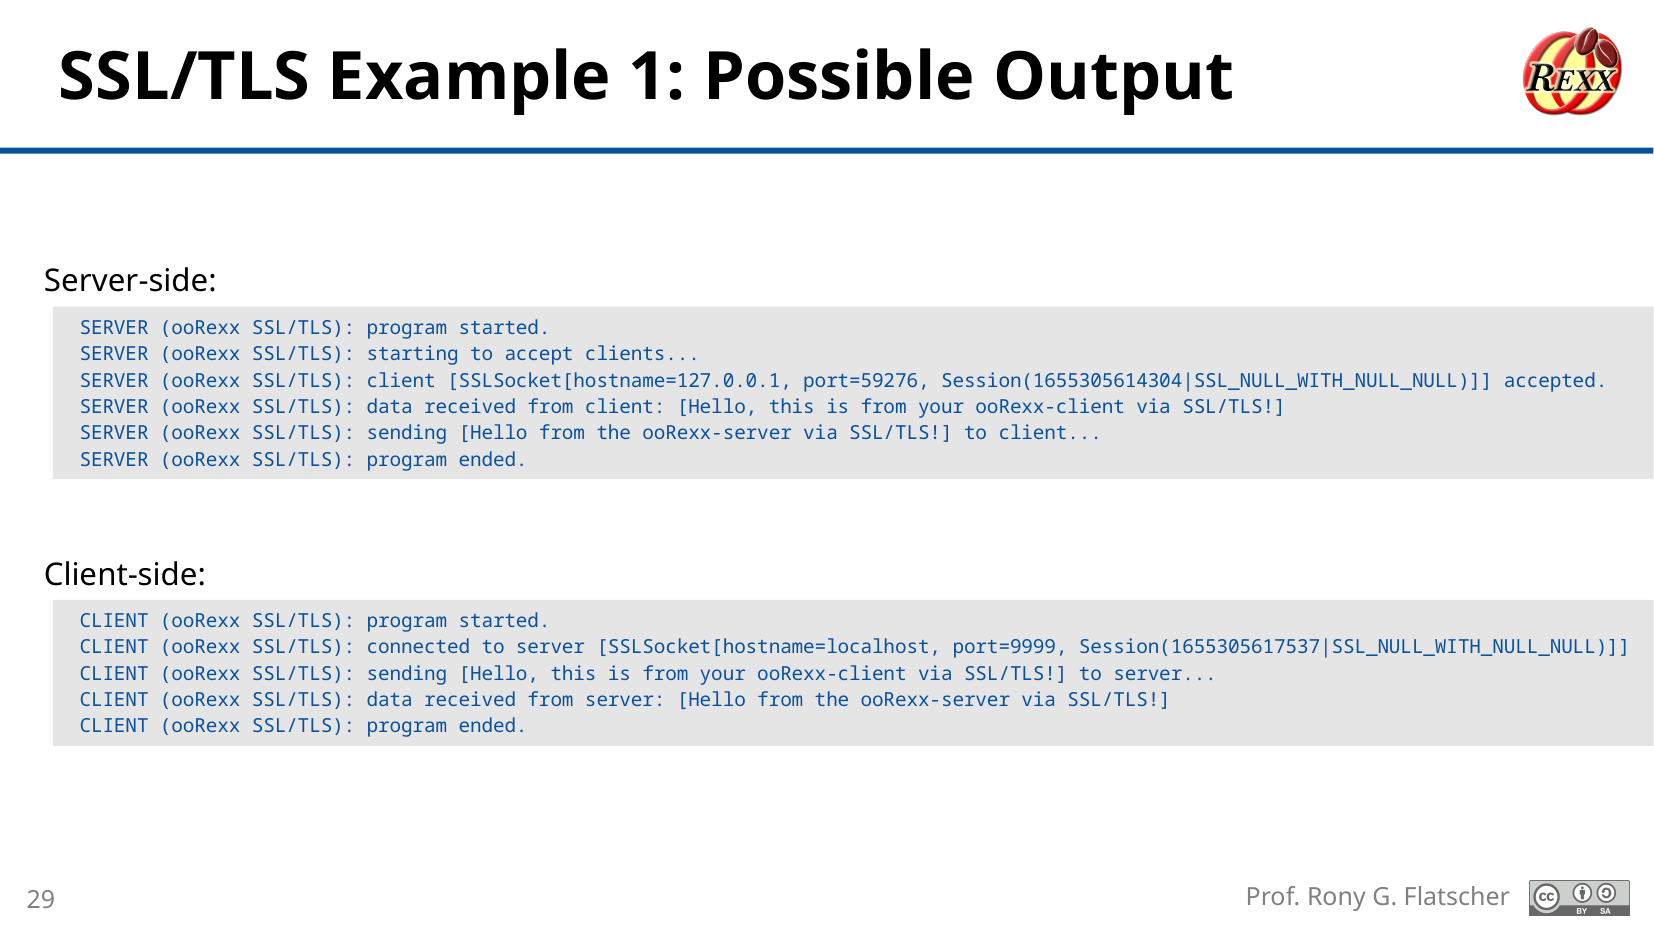

# SSL/TLS Example 1: Possible Output
Server-side:
SERVER (ooRexx SSL/TLS): program started.
SERVER (ooRexx SSL/TLS): starting to accept clients...
SERVER (ooRexx SSL/TLS): client [SSLSocket[hostname=127.0.0.1, port=59276, Session(1655305614304|SSL_NULL_WITH_NULL_NULL)]] accepted.
SERVER (ooRexx SSL/TLS): data received from client: [Hello, this is from your ooRexx-client via SSL/TLS!]
SERVER (ooRexx SSL/TLS): sending [Hello from the ooRexx-server via SSL/TLS!] to client...
SERVER (ooRexx SSL/TLS): program ended.
Client-side:
CLIENT (ooRexx SSL/TLS): program started.
CLIENT (ooRexx SSL/TLS): connected to server [SSLSocket[hostname=localhost, port=9999, Session(1655305617537|SSL_NULL_WITH_NULL_NULL)]]
CLIENT (ooRexx SSL/TLS): sending [Hello, this is from your ooRexx-client via SSL/TLS!] to server...
CLIENT (ooRexx SSL/TLS): data received from server: [Hello from the ooRexx-server via SSL/TLS!]
CLIENT (ooRexx SSL/TLS): program ended.